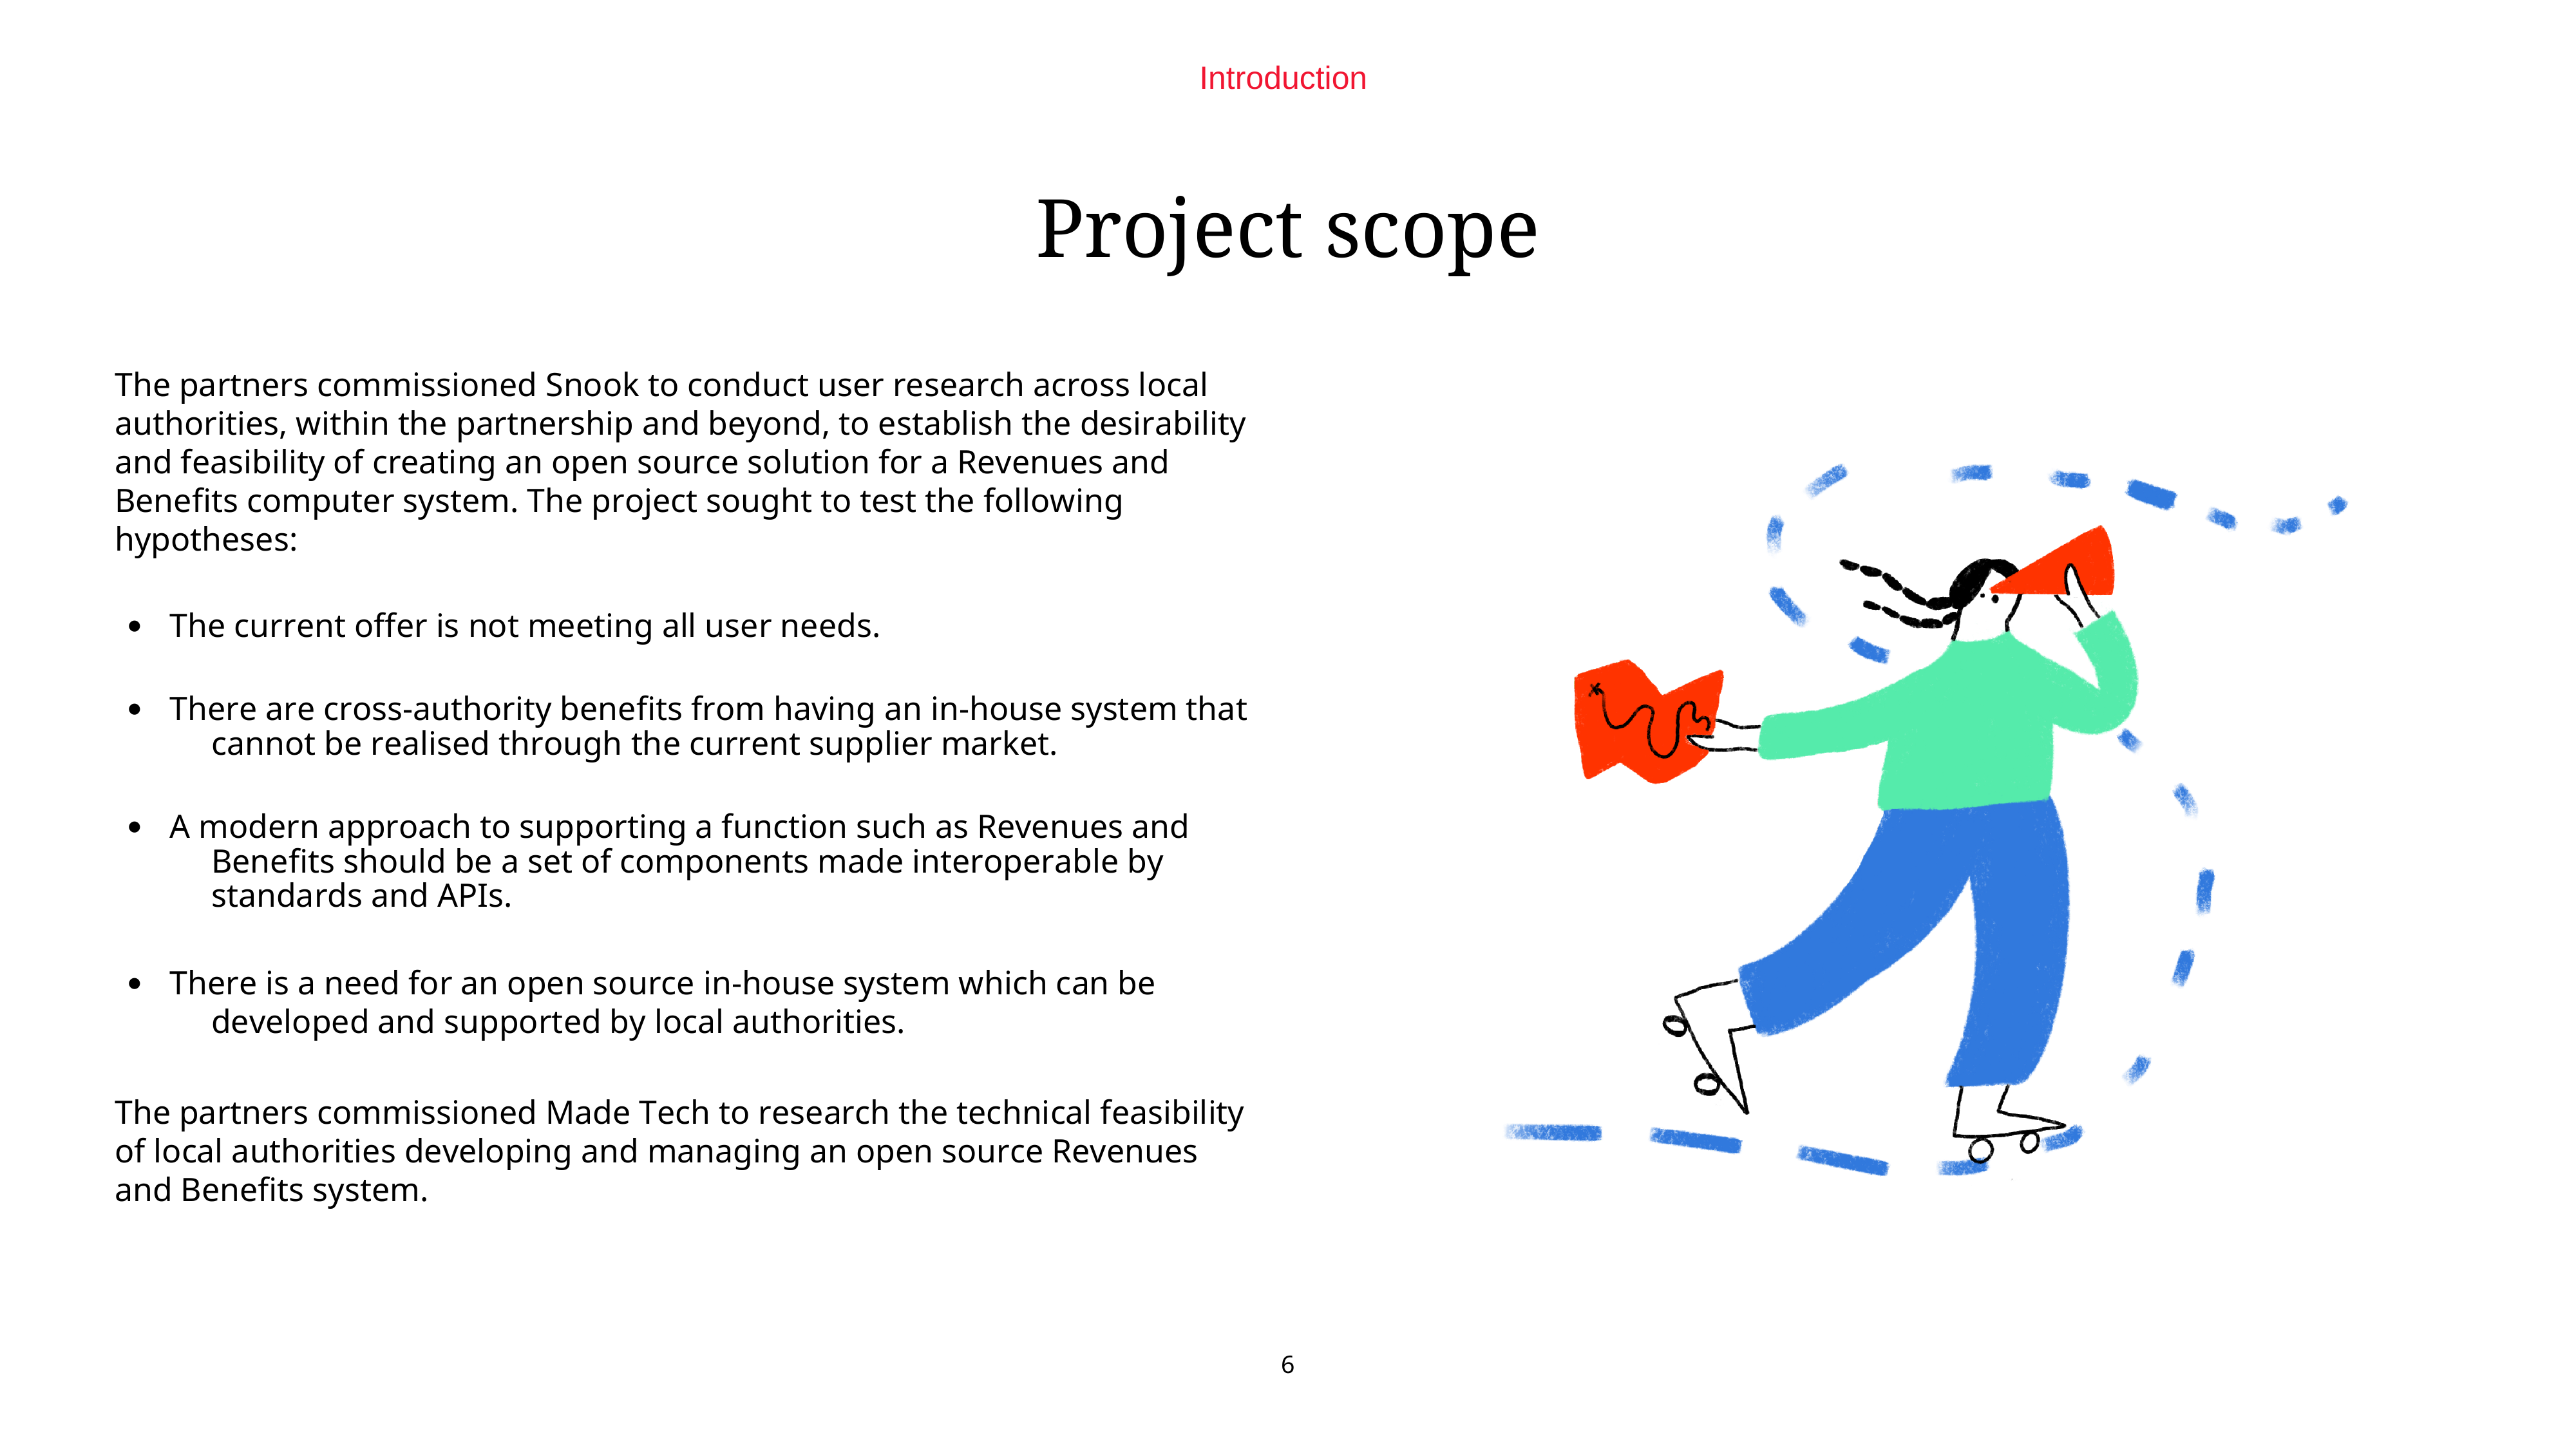

Introduction
Project scope
The partners commissioned Snook to conduct user research across local authorities, within the partnership and beyond, to establish the desirability and feasibility of creating an open source solution for a Revenues and Benefits computer system. The project sought to test the following hypotheses:
The current offer is not meeting all user needs.
There are cross-authority benefits from having an in-house system that cannot be realised through the current supplier market.
A modern approach to supporting a function such as Revenues and Benefits should be a set of components made interoperable by standards and APIs.
There is a need for an open source in-house system which can be developed and supported by local authorities.
The partners commissioned Made Tech to research the technical feasibility of local authorities developing and managing an open source Revenues and Benefits system.